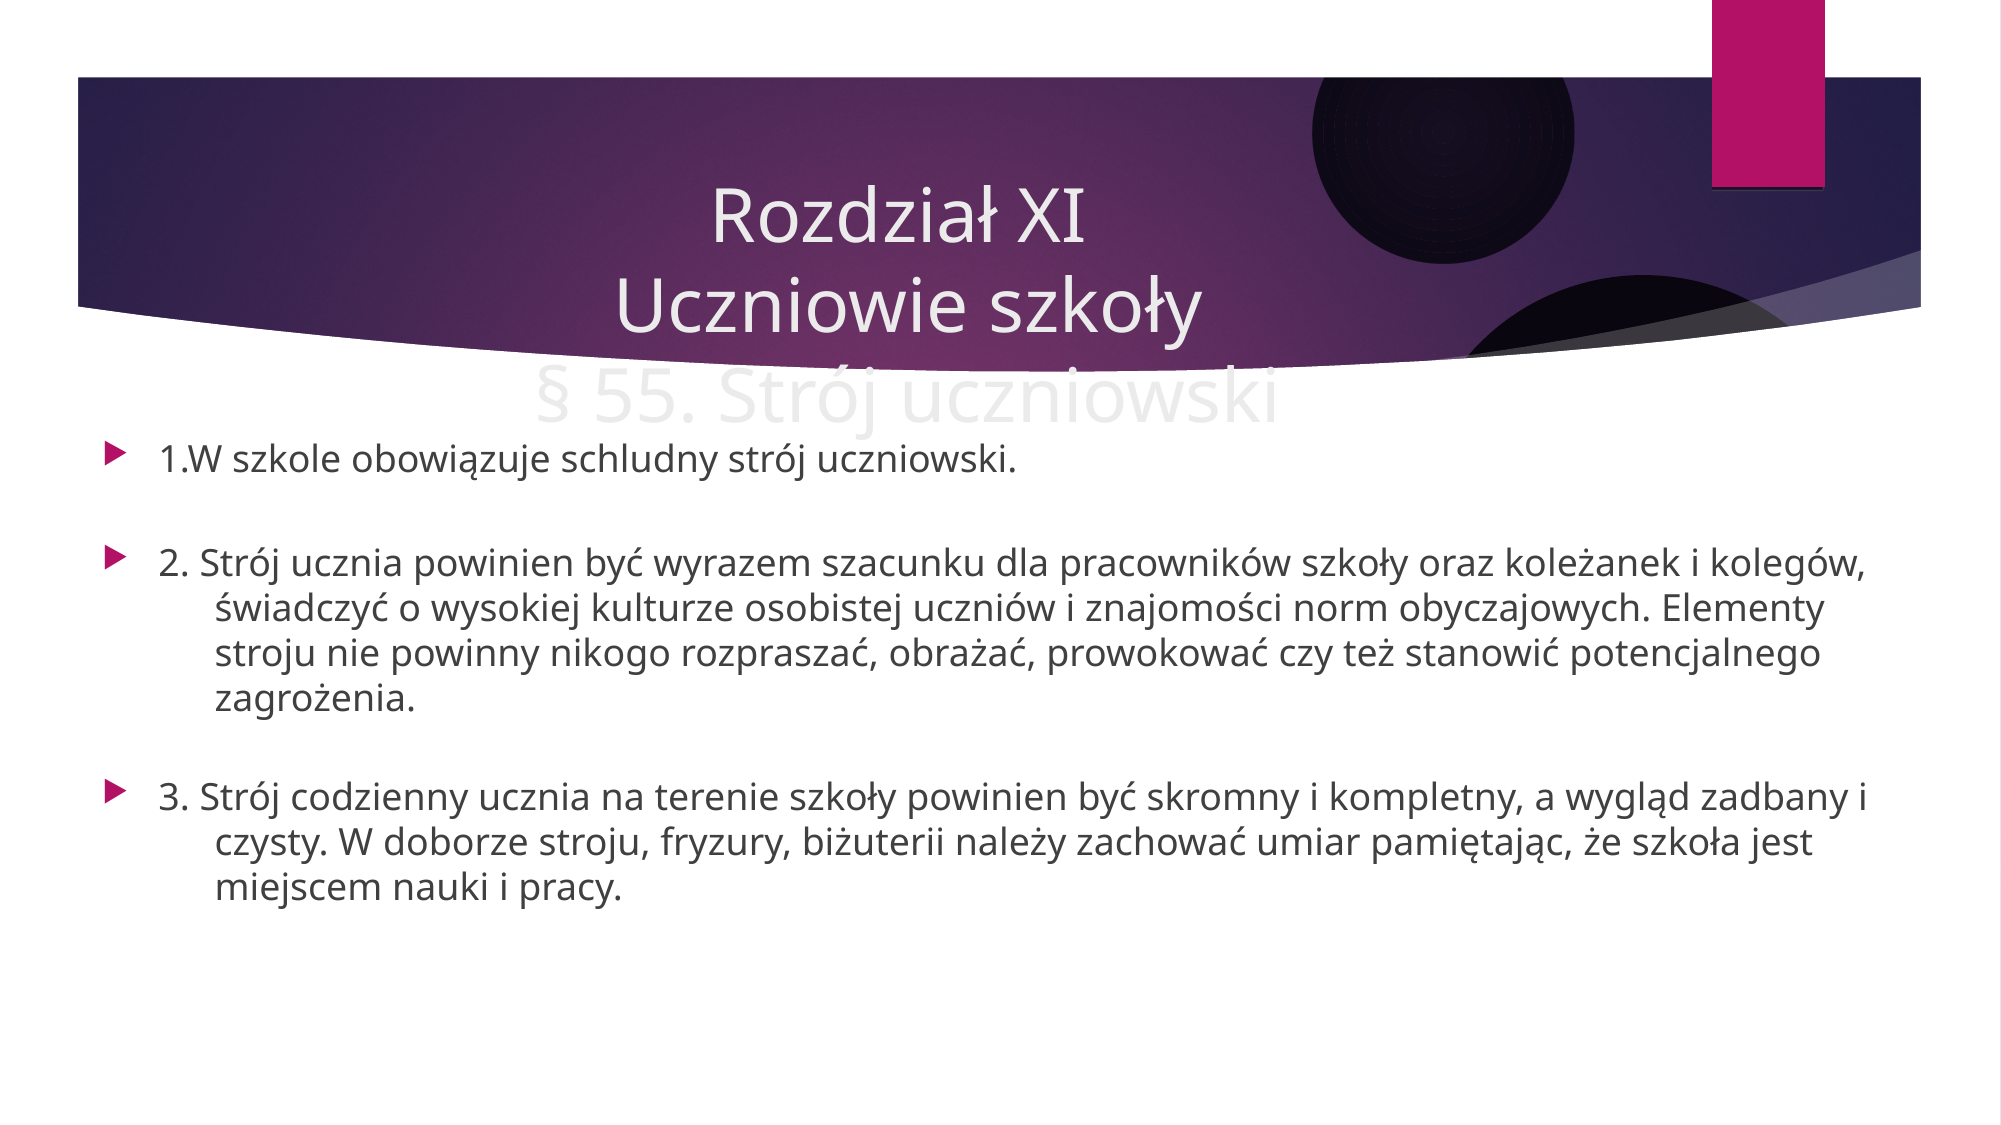

# Rozdział XI Uczniowie szkoły § 55. Strój uczniowski
1.W szkole obowiązuje schludny strój uczniowski.
2. Strój ucznia powinien być wyrazem szacunku dla pracowników szkoły oraz koleżanek i kolegów, świadczyć o wysokiej kulturze osobistej uczniów i znajomości norm obyczajowych. Elementy stroju nie powinny nikogo rozpraszać, obrażać, prowokować czy też stanowić potencjalnego zagrożenia.
3. Strój codzienny ucznia na terenie szkoły powinien być skromny i kompletny, a wygląd zadbany i czysty. W doborze stroju, fryzury, biżuterii należy zachować umiar pamiętając, że szkoła jest miejscem nauki i pracy.